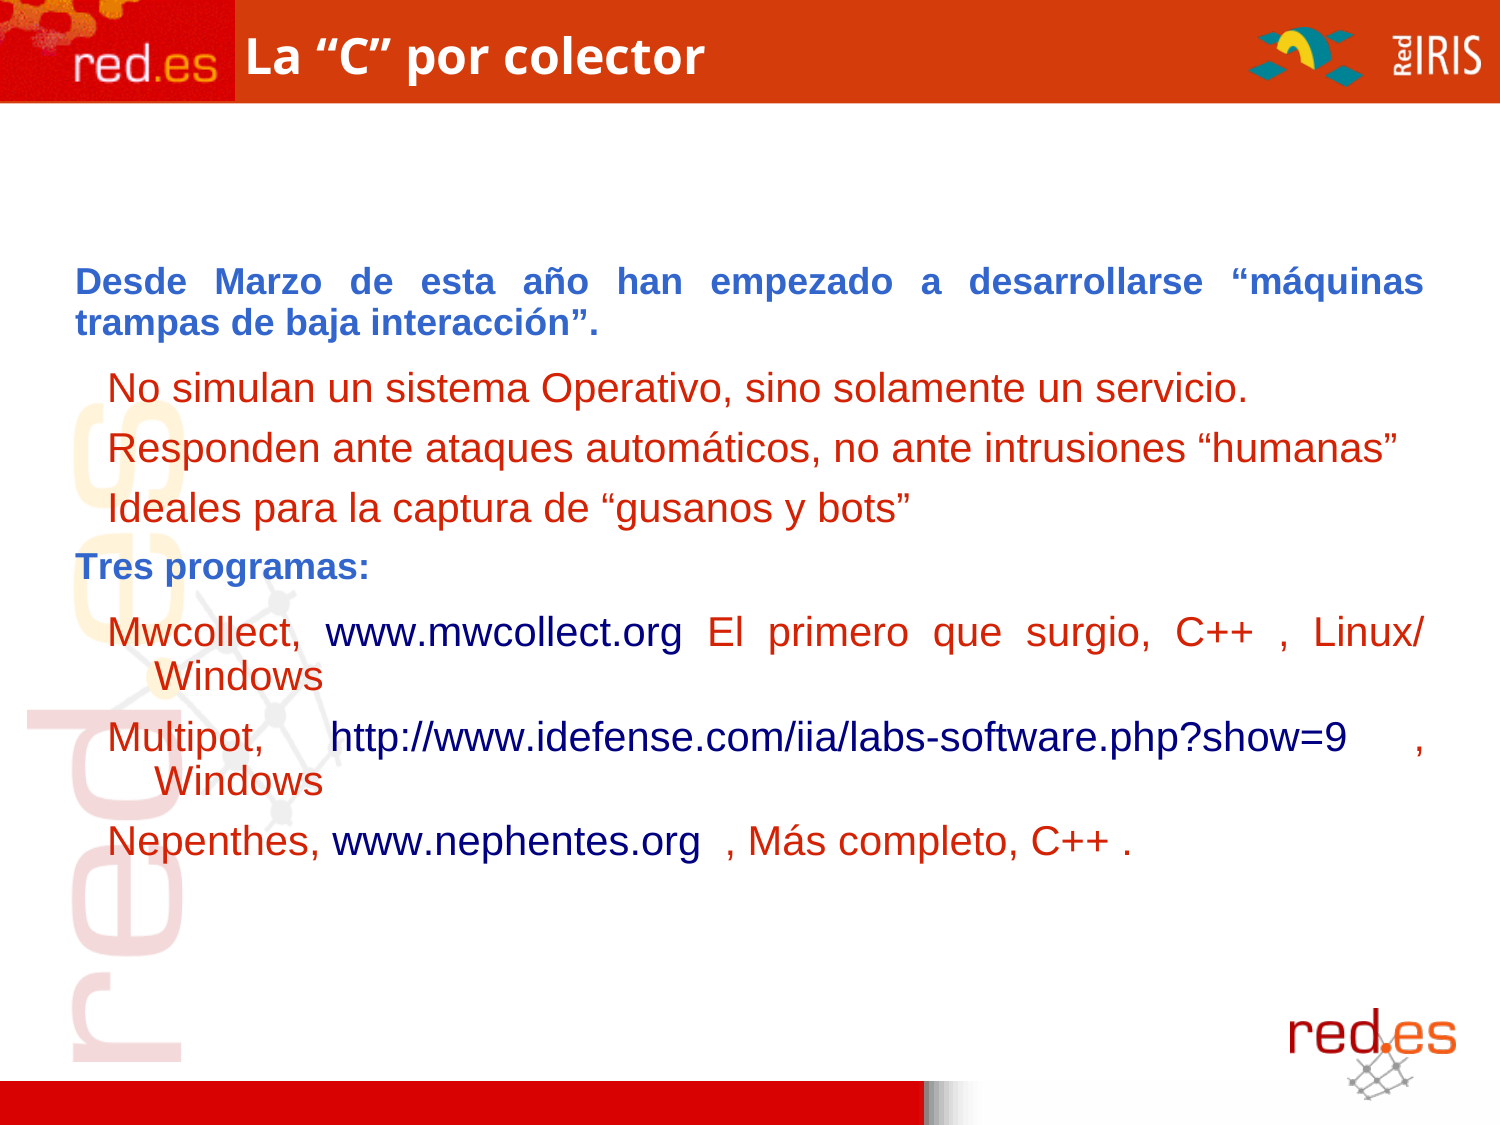

# La “C” por colector
Desde Marzo de esta año han empezado a desarrollarse “máquinas trampas de baja interacción”.
No simulan un sistema Operativo, sino solamente un servicio.
Responden ante ataques automáticos, no ante intrusiones “humanas”
Ideales para la captura de “gusanos y bots”
Tres programas:
Mwcollect, www.mwcollect.org El primero que surgio, C++ , Linux/ Windows
Multipot, http://www.idefense.com/iia/labs-software.php?show=9 , Windows
Nepenthes, www.nephentes.org , Más completo, C++ .